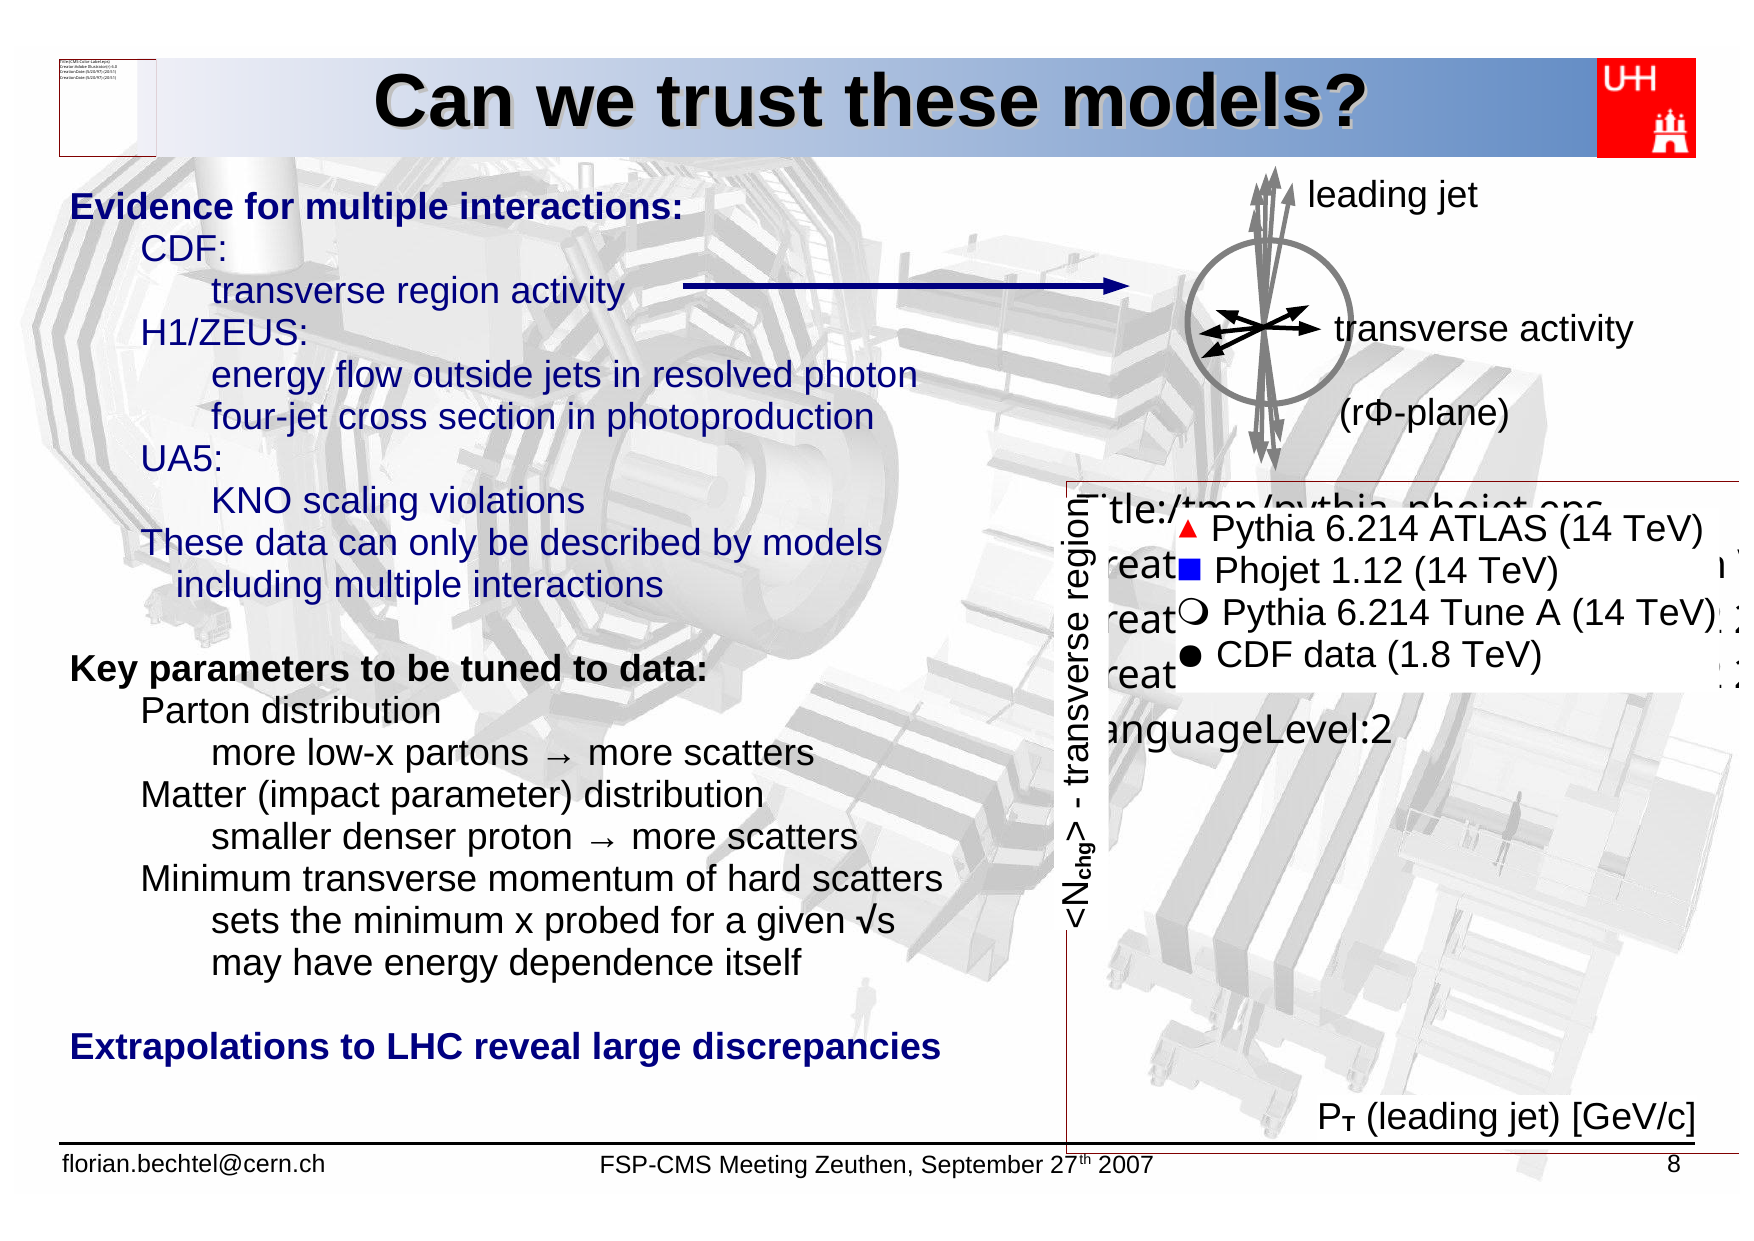

Can we trust these models?
leading jet
Evidence for multiple interactions:
CDF:
transverse region activity
H1/ZEUS:
energy flow outside jets in resolved photon
four-jet cross section in photoproduction
UA5:
KNO scaling violations
These data can only be described by models including multiple interactions
Key parameters to be tuned to data:
Parton distribution
more low-x partons → more scatters
Matter (impact parameter) distribution
smaller denser proton → more scatters
Minimum transverse momentum of hard scatters
sets the minimum x probed for a given √s
may have energy dependence itself
Extrapolations to LHC reveal large discrepancies
transverse activity
(rΦ-plane)
▴ Pythia 6.214 ATLAS (14 TeV)
■ Phojet 1.12 (14 TeV)
❍ Pythia 6.214 Tune A (14 TeV)
● CDF data (1.8 TeV)
<Nchg> - transverse region
PT (leading jet) [GeV/c]
florian.bechtel@cern.ch
FSP-CMS Meeting Zeuthen, September 27th 2007